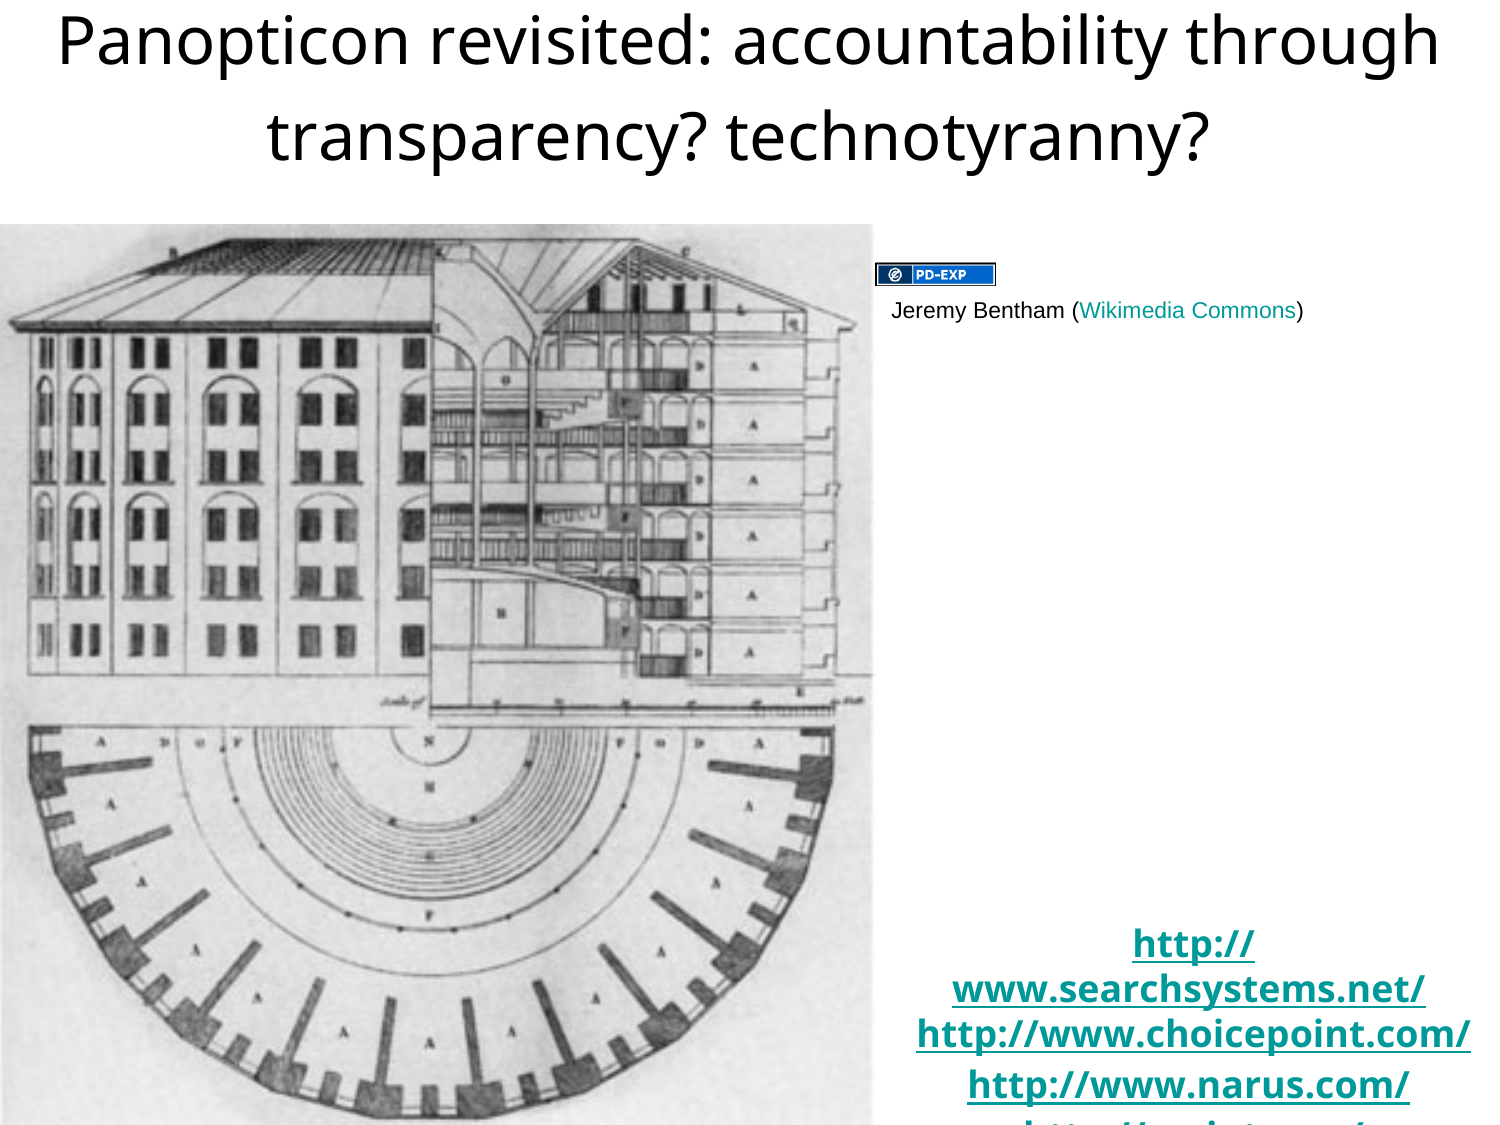

Panopticon revisited: accountability through transparency? technotyranny?
Jeremy Bentham (Wikimedia Commons)
http://www.searchsystems.net/ http://www.choicepoint.com/
http://www.narus.com/ http://verint.com/